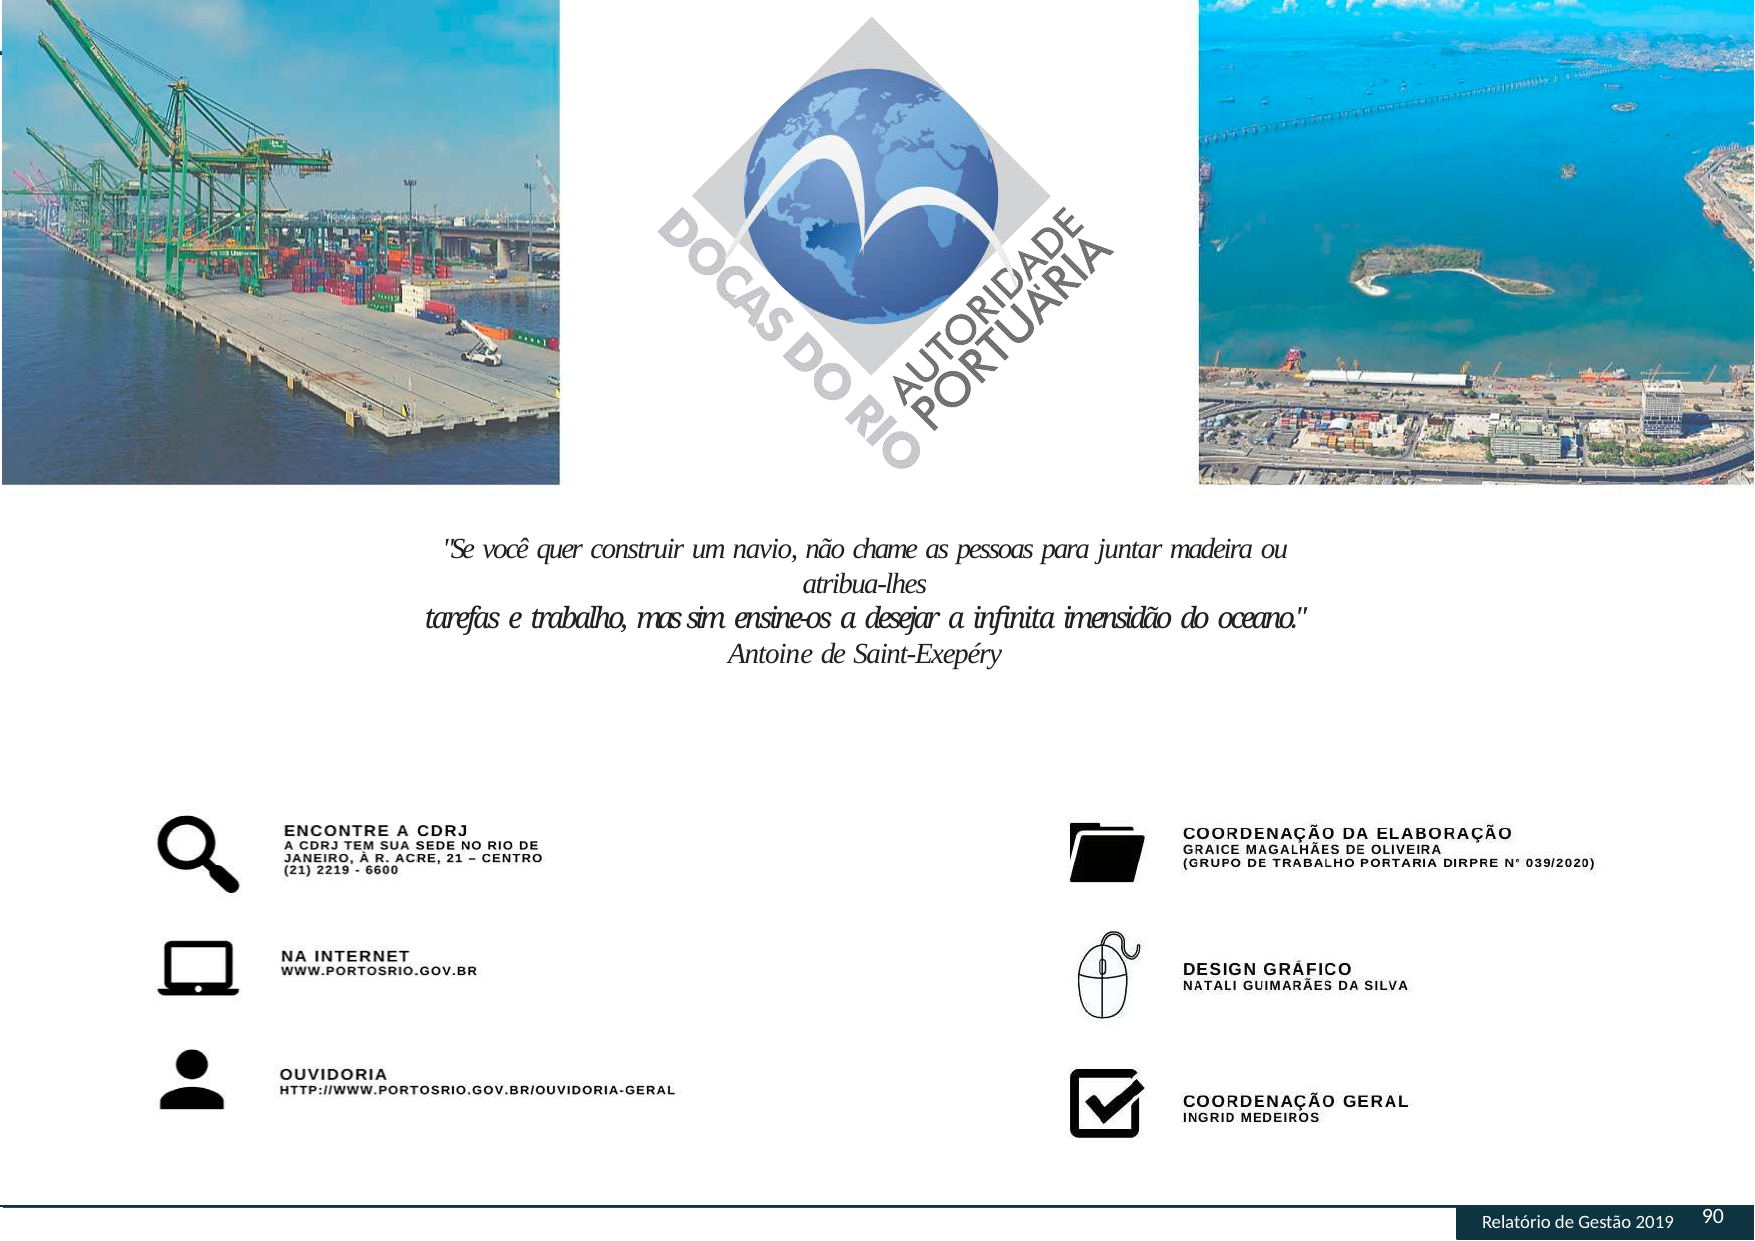

"Se você quer construir um navio, não chame as pessoas para juntar madeira ou atribua-lhes
tarefas e trabalho, mas sim ensine-os a desejar a infinita imensidão do oceano."
Antoine de Saint-Exepéry
90
Relatório de Gestão 2019